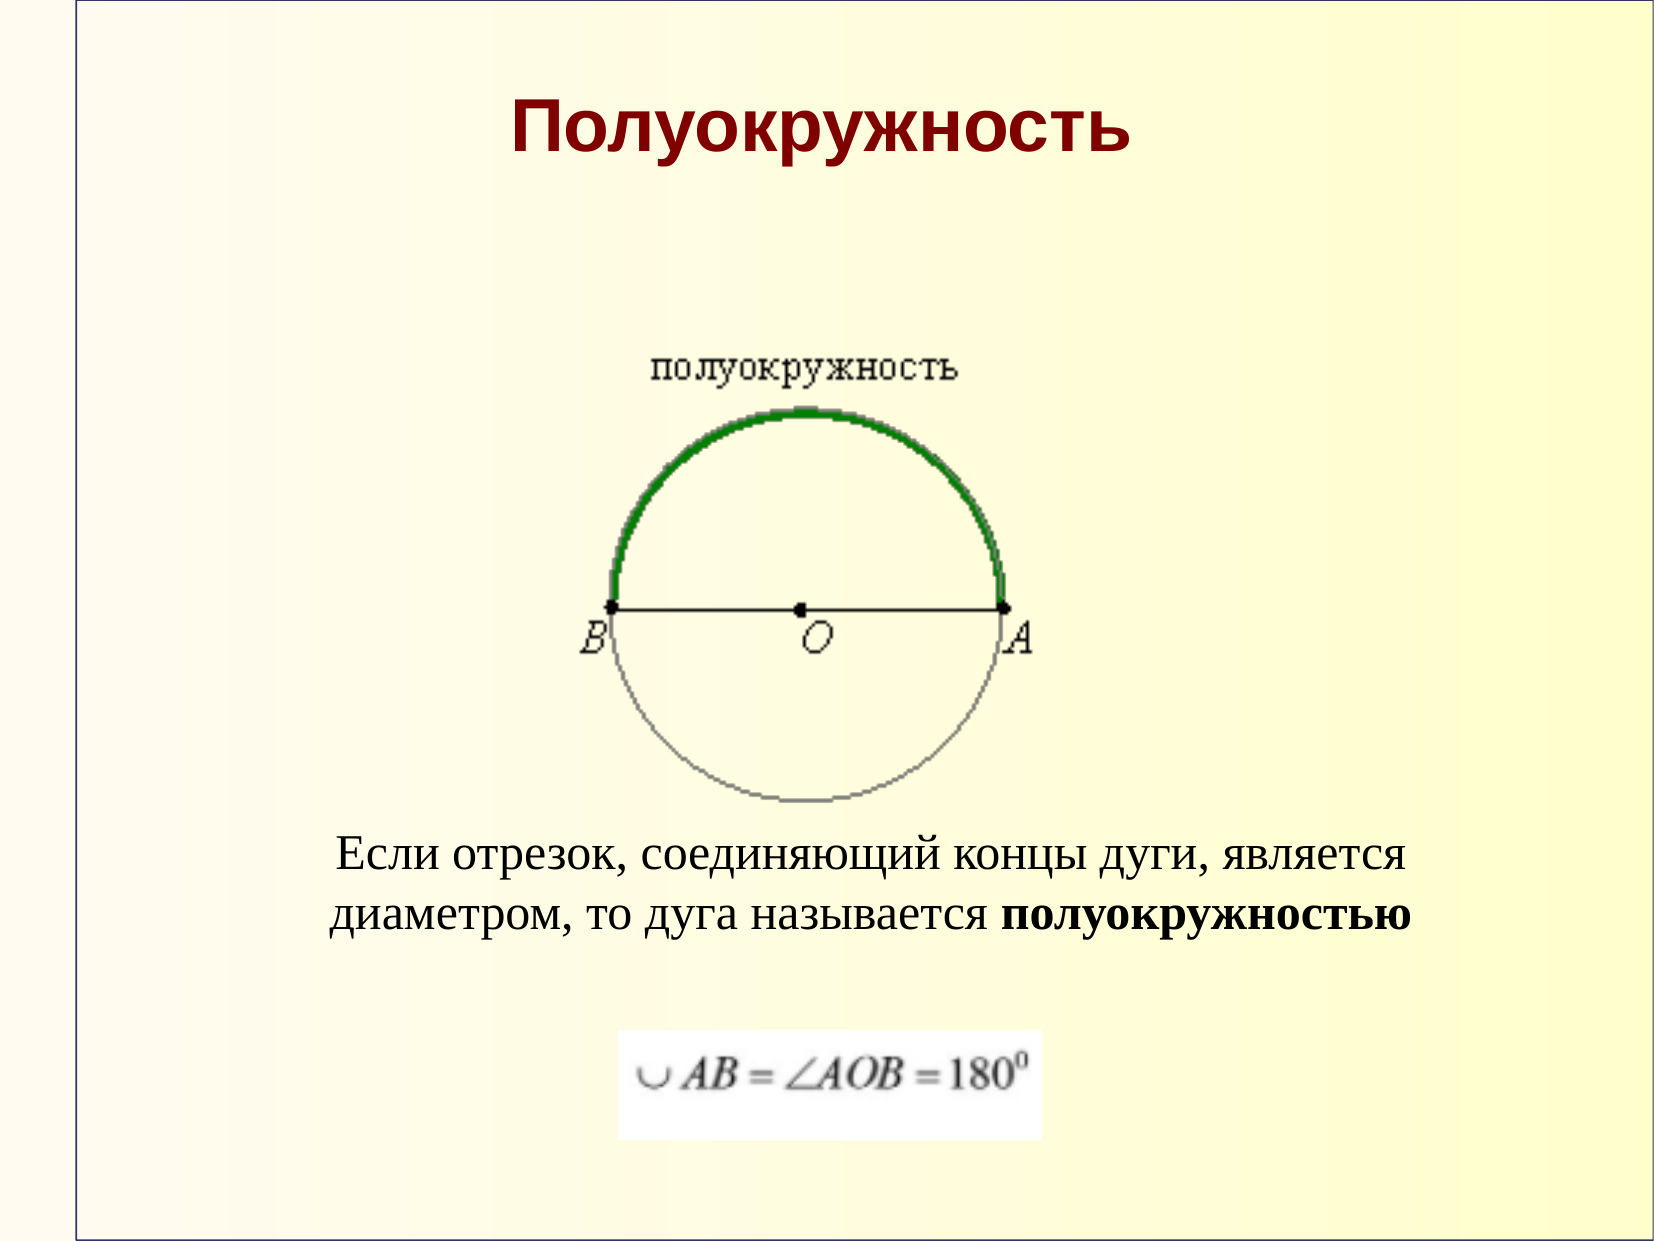

Полуокружность
Если отрезок, соединяющий концы дуги, является диаметром, то дуга называется полуокружностью